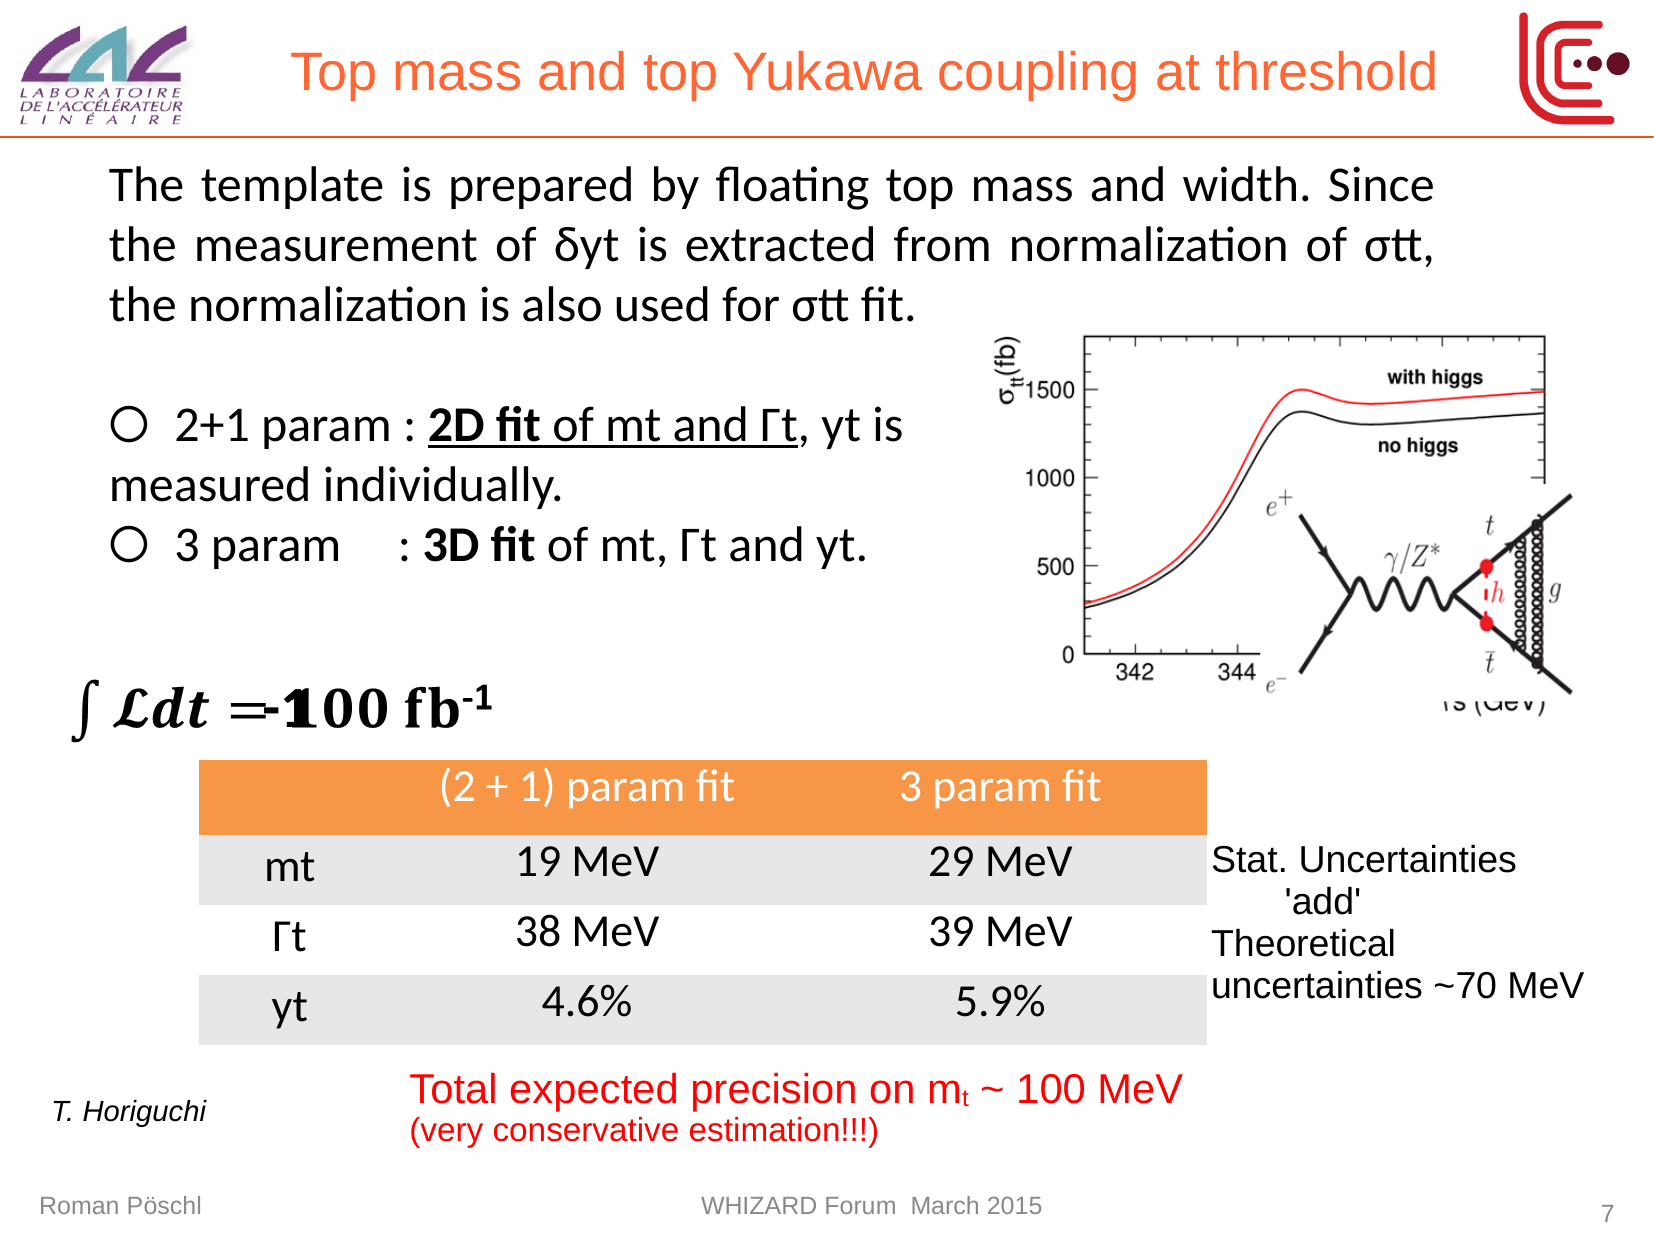

# Top mass and top Yukawa coupling at threshold
The template is prepared by floating top mass and width. Since the measurement of δyt is extracted from normalization of σtt, the normalization is also used for σtt fit.
〇 2+1 param : 2D fit of mt and Γt, yt is
measured individually.
〇 3 param : 3D fit of mt, Γt and yt.
-1
| | (2 + 1) param fit | 3 param fit |
| --- | --- | --- |
| mt | 19 MeV | 29 MeV |
| Γt | 38 MeV | 39 MeV |
| yt | 4.6% | 5.9% |
Stat. Uncertainties
 'add'
Theoretical
uncertainties ~70 MeV
Total expected precision on mt ~ 100 MeV
(very conservative estimation!!!)
T. Horiguchi